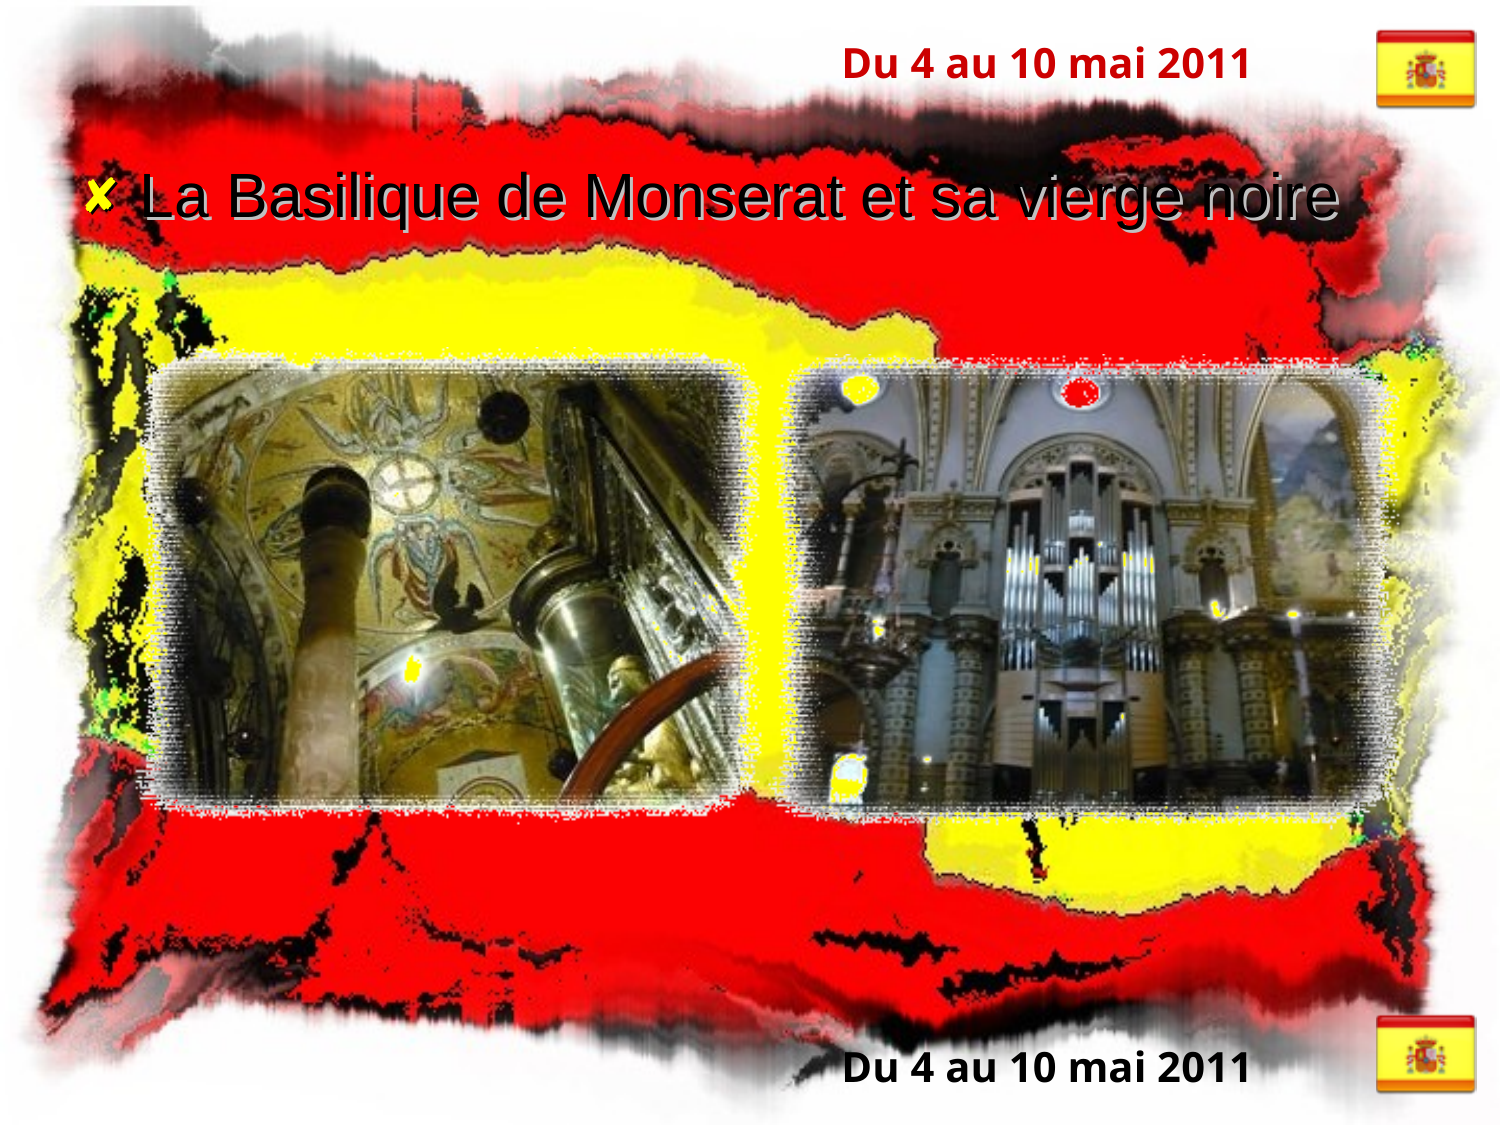

 La Basilique de Monserat et sa vierge noire